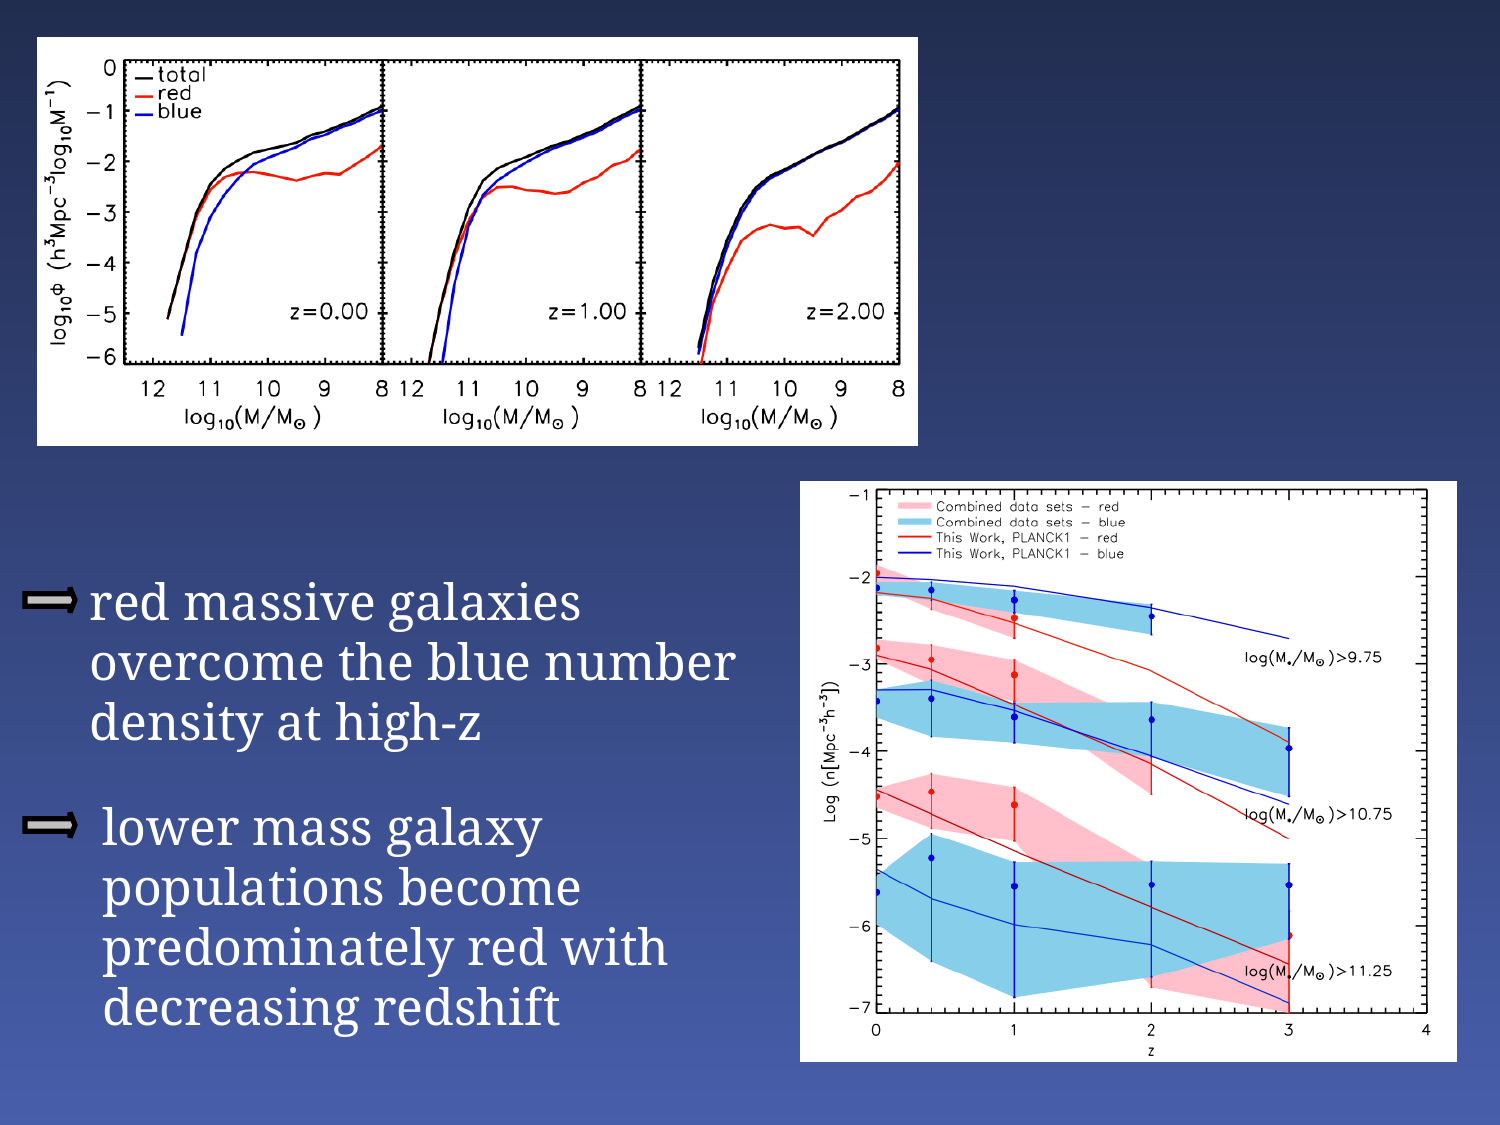

red massive galaxies overcome the blue number density at high-z
lower mass galaxy populations become predominately red with decreasing redshift